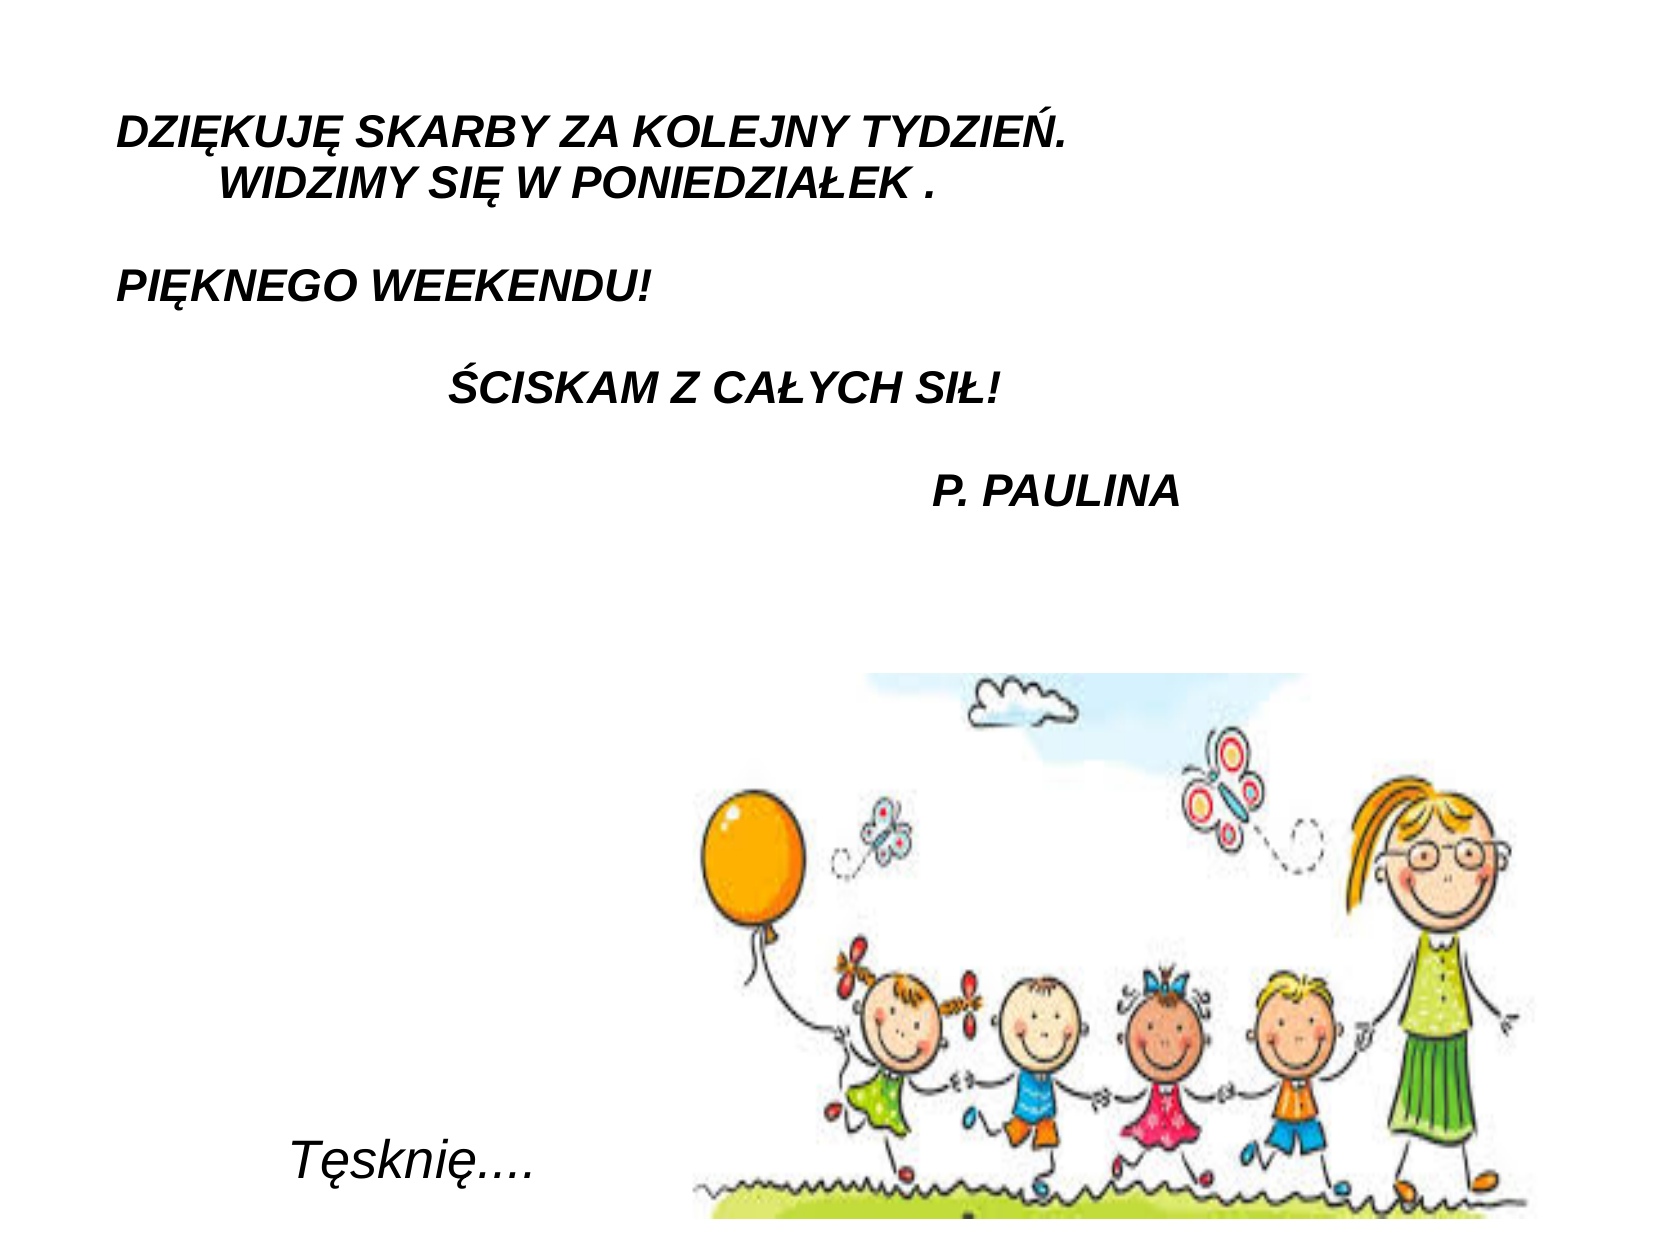

DZIĘKUJĘ SKARBY ZA KOLEJNY TYDZIEŃ.
 WIDZIMY SIĘ W PONIEDZIAŁEK .
PIĘKNEGO WEEKENDU!
 ŚCISKAM Z CAŁYCH SIŁ!
 P. PAULINA
 Tęsknię....